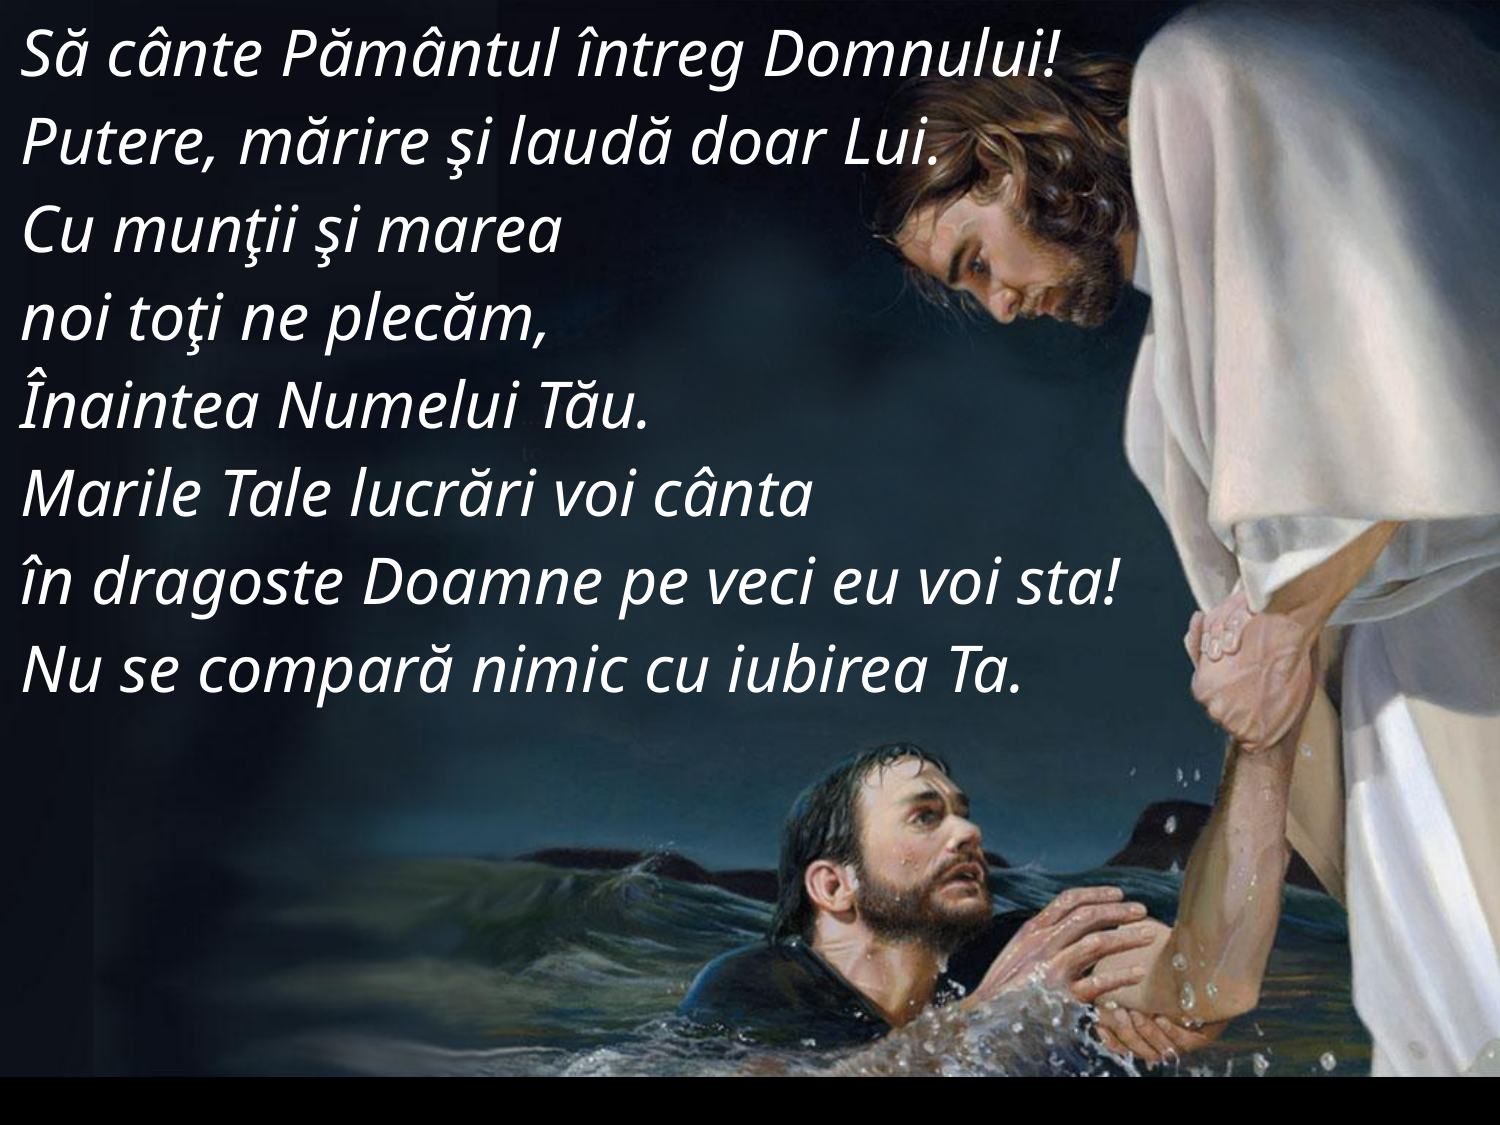

Să cânte Pământul întreg Domnului!
Putere, mărire şi laudă doar Lui.
Cu munţii şi marea
noi toţi ne plecăm,
Înaintea Numelui Tău.
Marile Tale lucrări voi cânta
în dragoste Doamne pe veci eu voi sta!
Nu se compară nimic cu iubirea Ta.